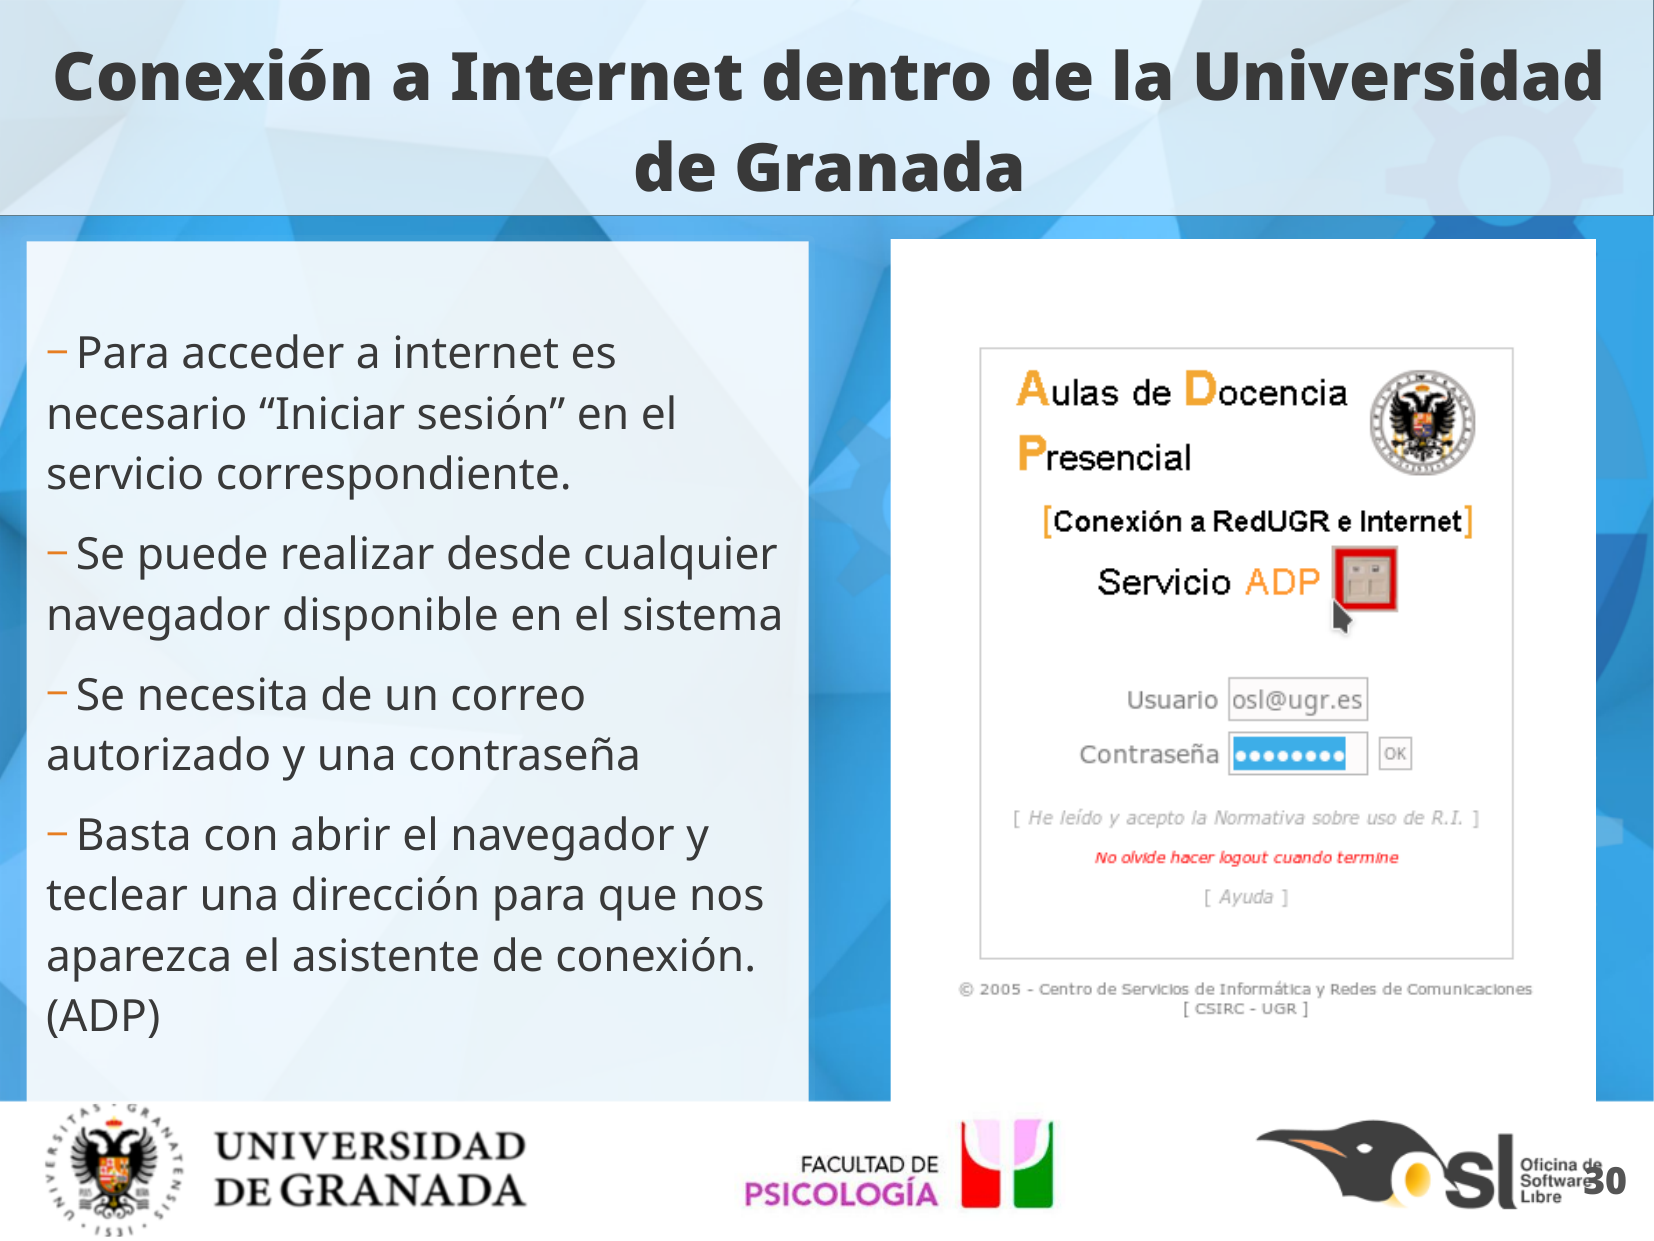

# Conexión a Internet dentro de la Universidad de Granada
 Para acceder a internet es necesario “Iniciar sesión” en el servicio correspondiente.
 Se puede realizar desde cualquier navegador disponible en el sistema
 Se necesita de un correo autorizado y una contraseña
 Basta con abrir el navegador y teclear una dirección para que nos aparezca el asistente de conexión. (ADP)
30